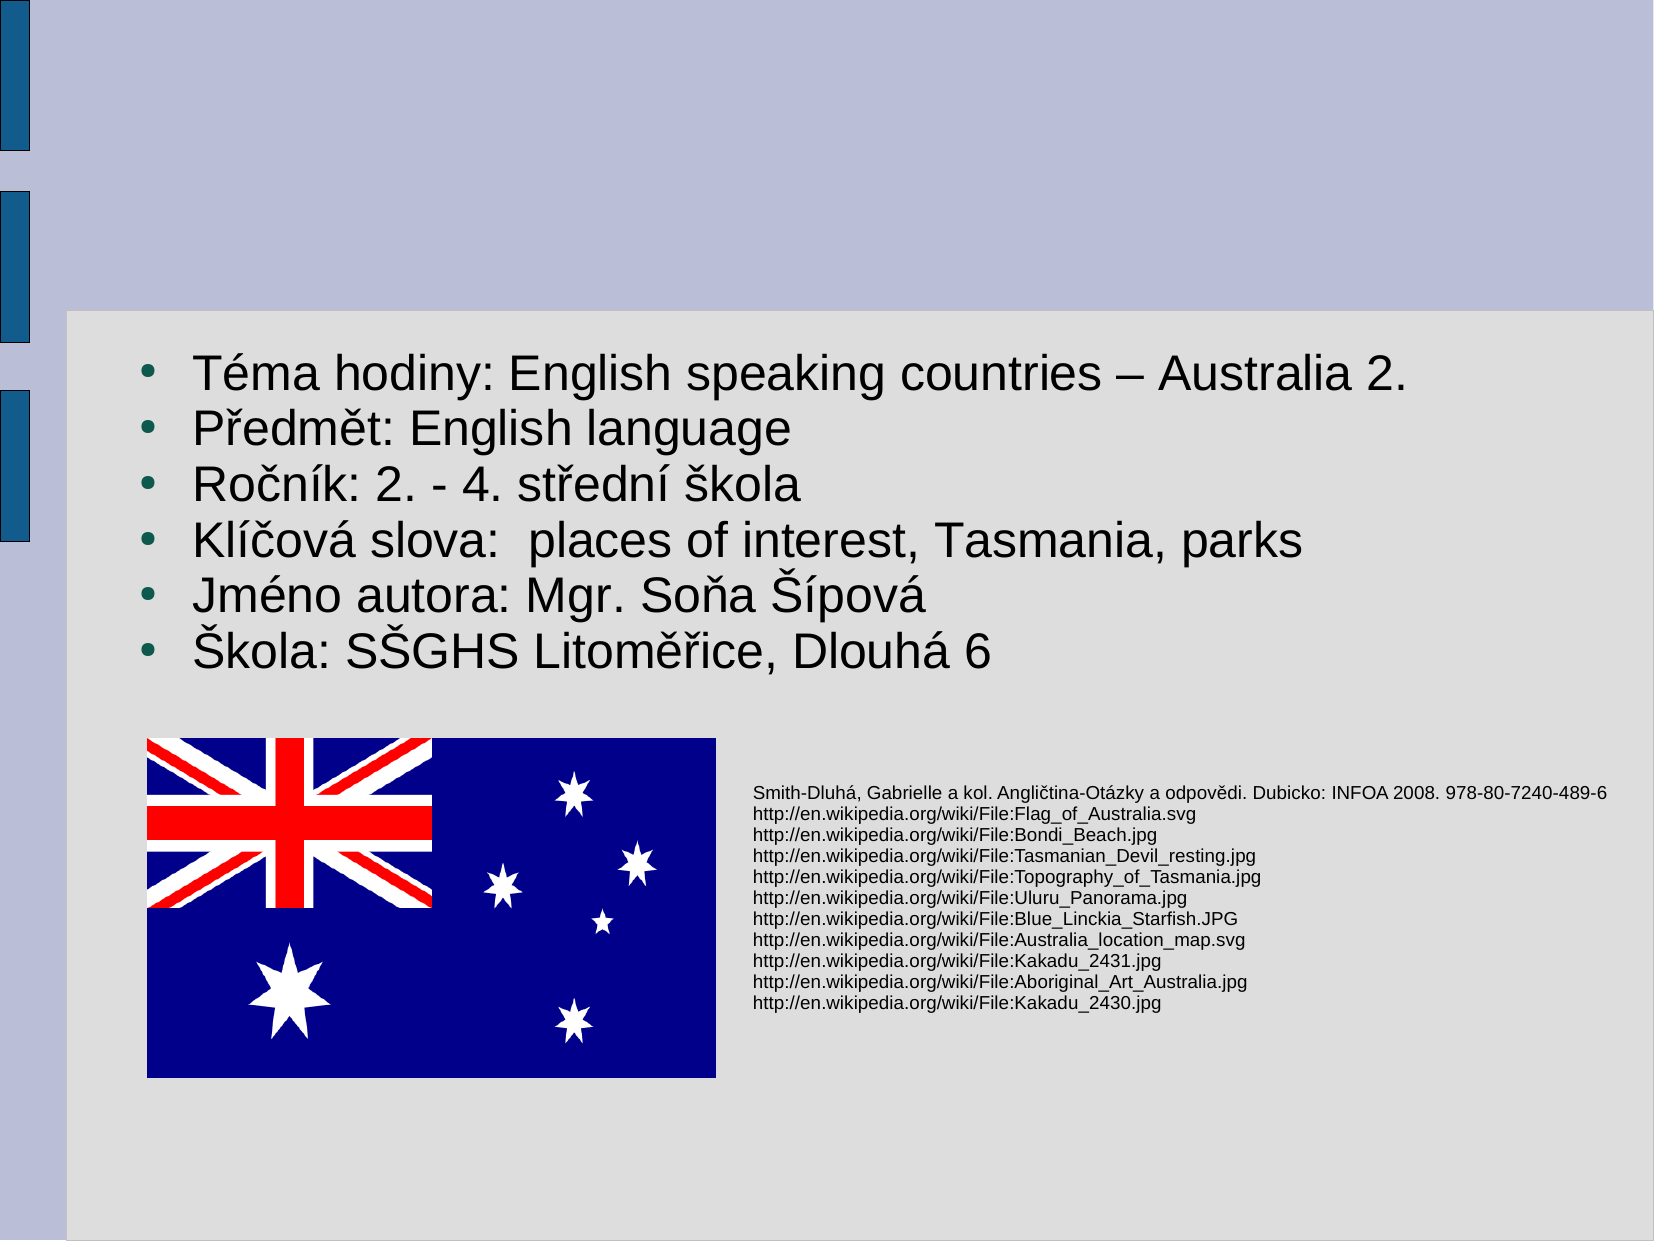

# Téma hodiny: English speaking countries – Australia 2.
Předmět: English language
Ročník: 2. - 4. střední škola
Klíčová slova: places of interest, Tasmania, parks
Jméno autora: Mgr. Soňa Šípová
Škola: SŠGHS Litoměřice, Dlouhá 6
Smith-Dluhá, Gabrielle a kol. Angličtina-Otázky a odpovědi. Dubicko: INFOA 2008. 978-80-7240-489-6
http://en.wikipedia.org/wiki/File:Flag_of_Australia.svg
http://en.wikipedia.org/wiki/File:Bondi_Beach.jpg
http://en.wikipedia.org/wiki/File:Tasmanian_Devil_resting.jpg
http://en.wikipedia.org/wiki/File:Topography_of_Tasmania.jpg
http://en.wikipedia.org/wiki/File:Uluru_Panorama.jpg
http://en.wikipedia.org/wiki/File:Blue_Linckia_Starfish.JPG
http://en.wikipedia.org/wiki/File:Australia_location_map.svg
http://en.wikipedia.org/wiki/File:Kakadu_2431.jpg
http://en.wikipedia.org/wiki/File:Aboriginal_Art_Australia.jpg
http://en.wikipedia.org/wiki/File:Kakadu_2430.jpg